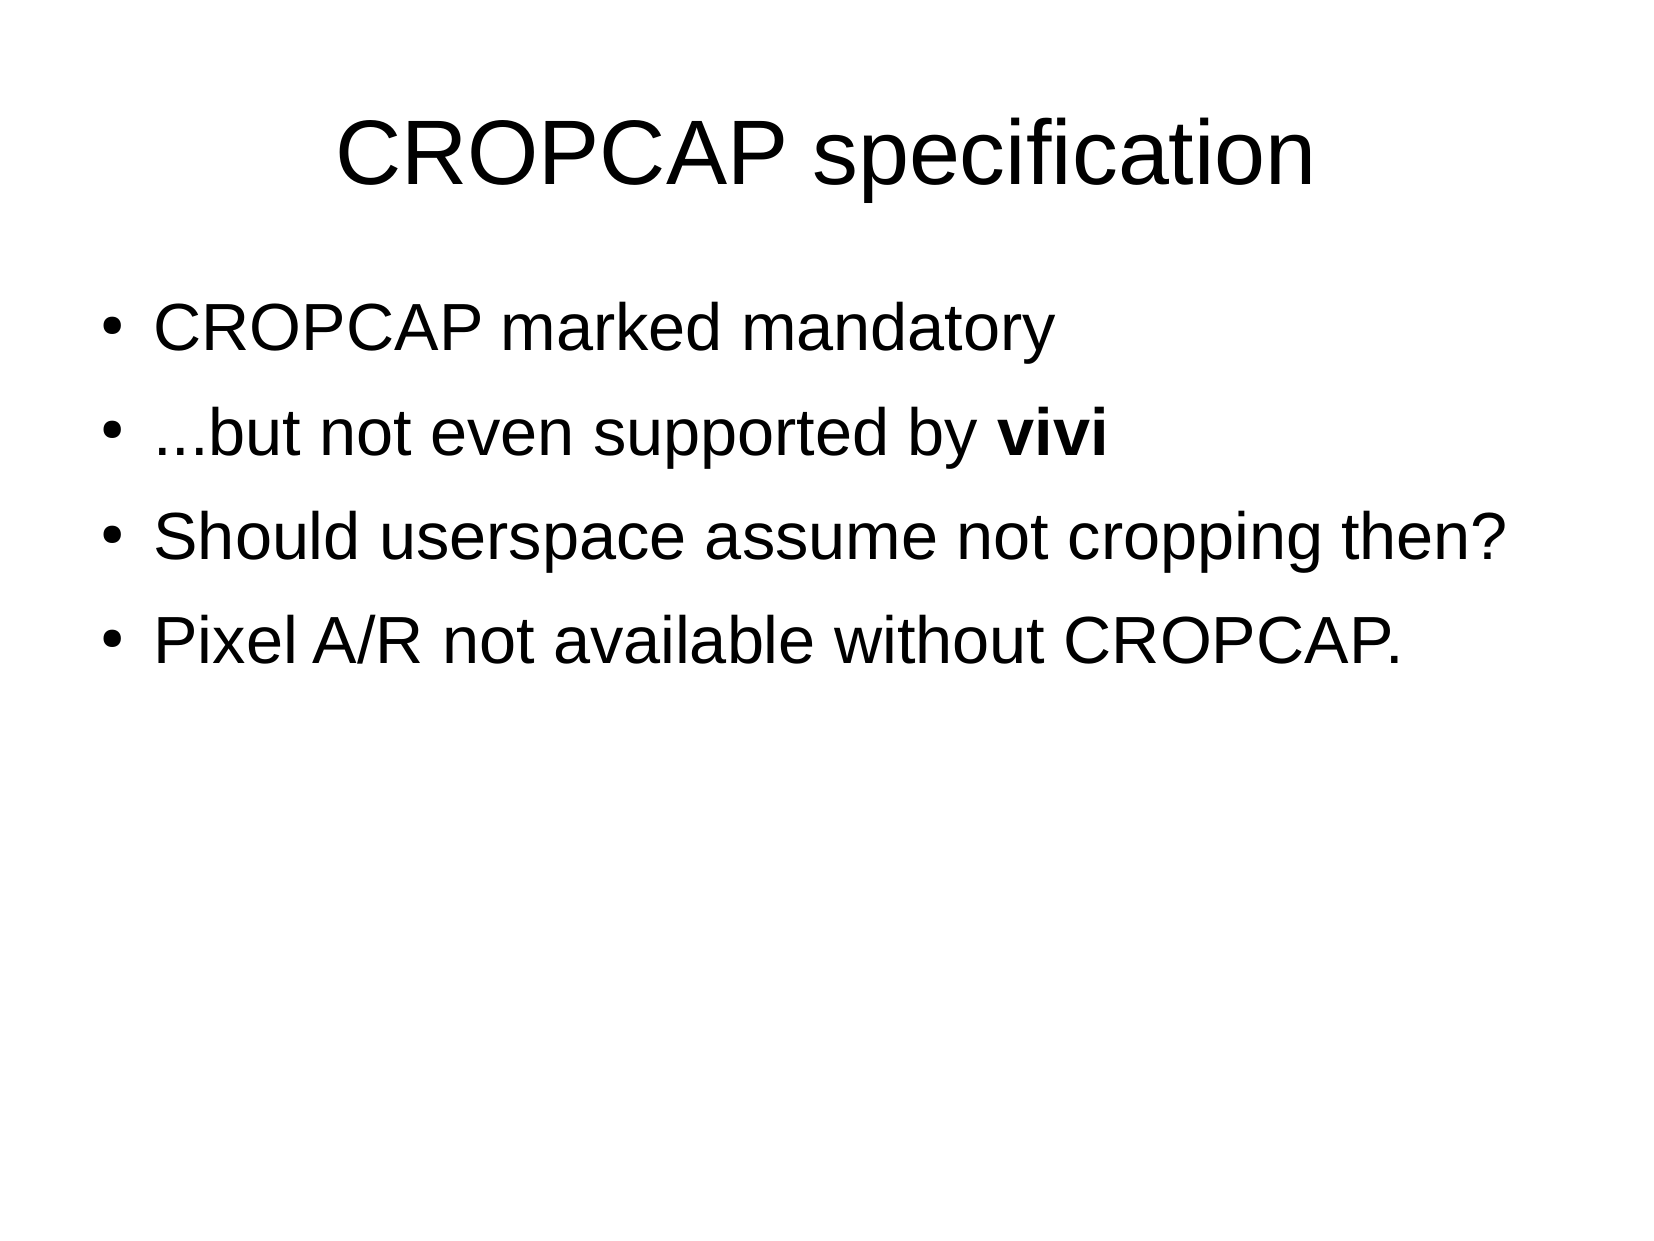

# CROPCAP specification
CROPCAP marked mandatory
...but not even supported by vivi
Should userspace assume not cropping then?
Pixel A/R not available without CROPCAP.